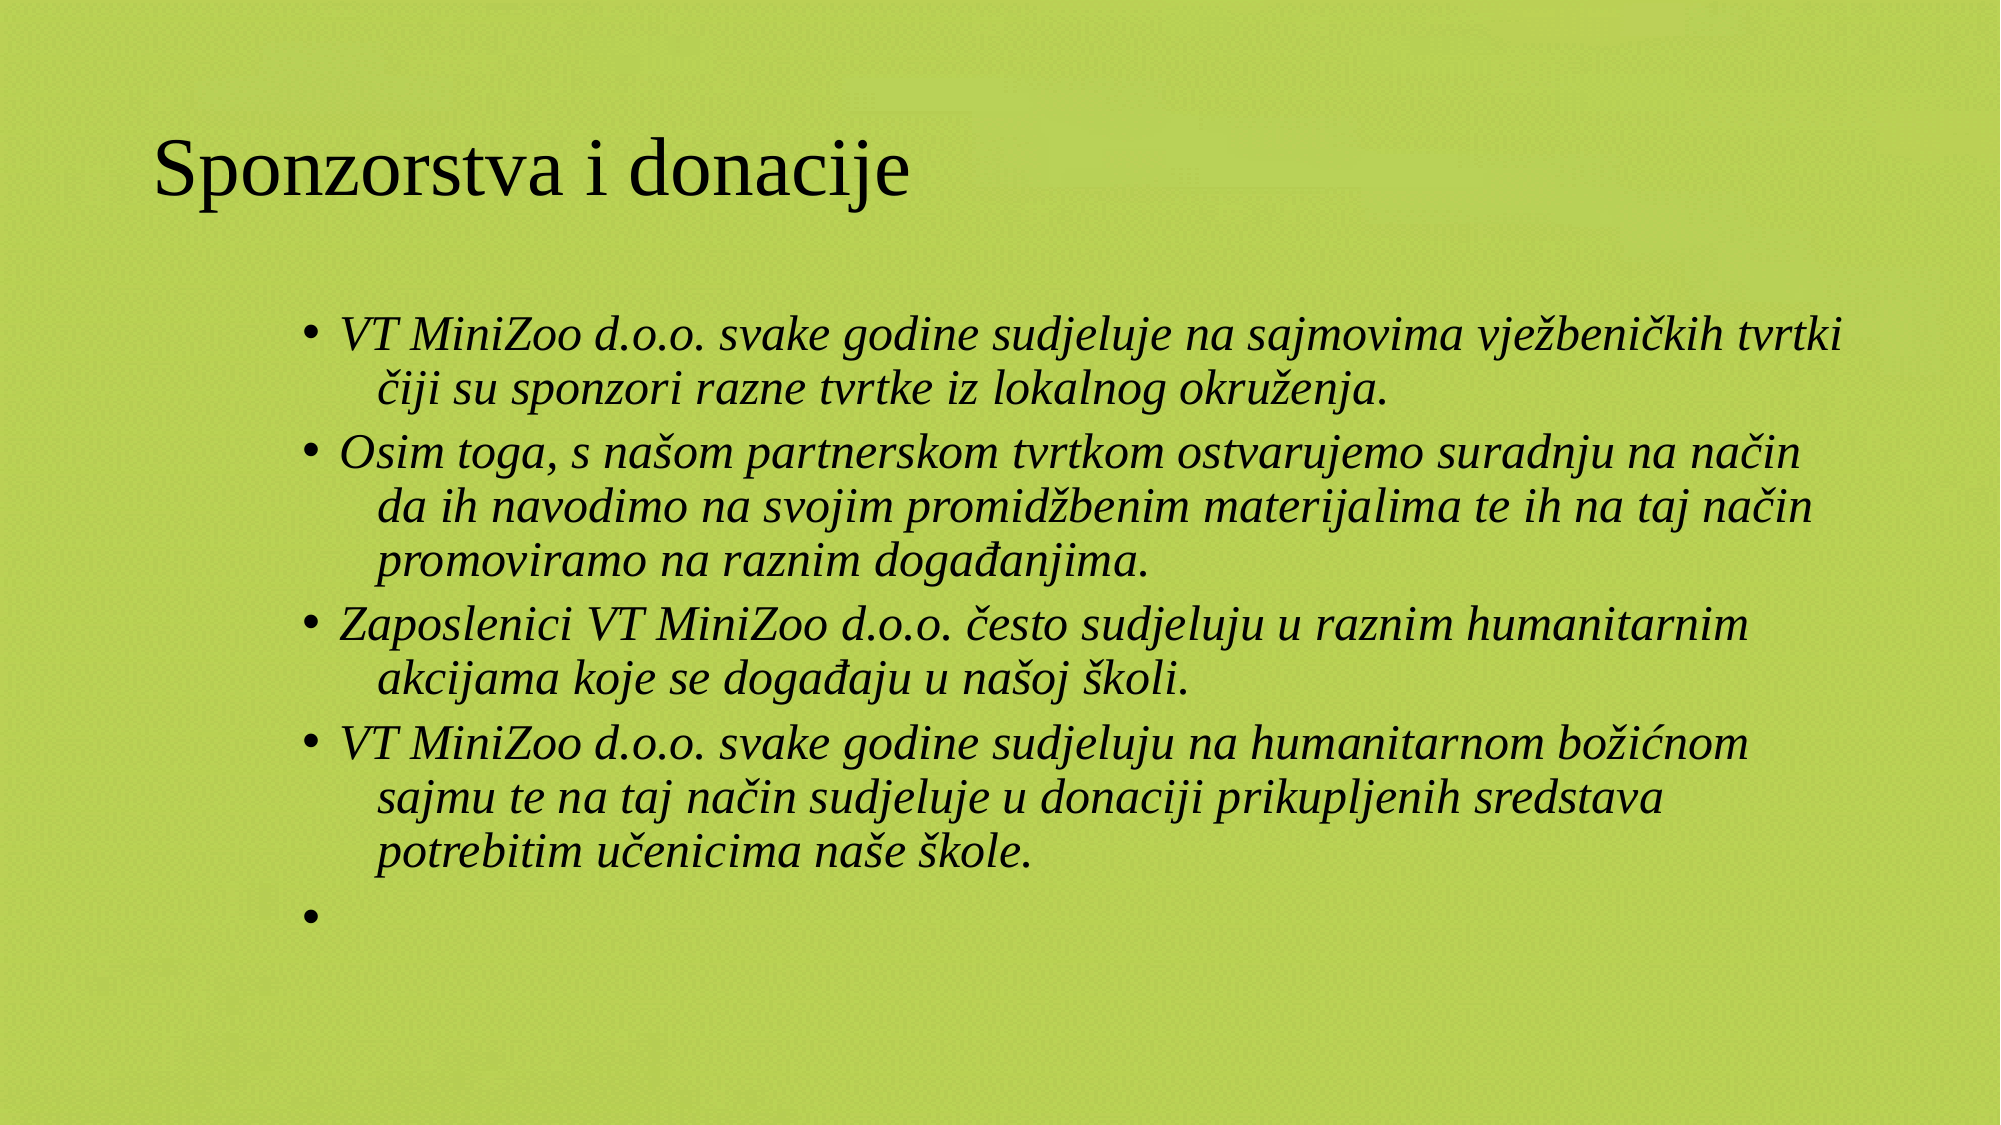

# Sponzorstva i donacije
VT MiniZoo d.o.o. svake godine sudjeluje na sajmovima vježbeničkih tvrtki čiji su sponzori razne tvrtke iz lokalnog okruženja.
Osim toga, s našom partnerskom tvrtkom ostvarujemo suradnju na način da ih navodimo na svojim promidžbenim materijalima te ih na taj način promoviramo na raznim događanjima.
Zaposlenici VT MiniZoo d.o.o. često sudjeluju u raznim humanitarnim akcijama koje se događaju u našoj školi.
VT MiniZoo d.o.o. svake godine sudjeluju na humanitarnom božićnom sajmu te na taj način sudjeluje u donaciji prikupljenih sredstava potrebitim učenicima naše škole.